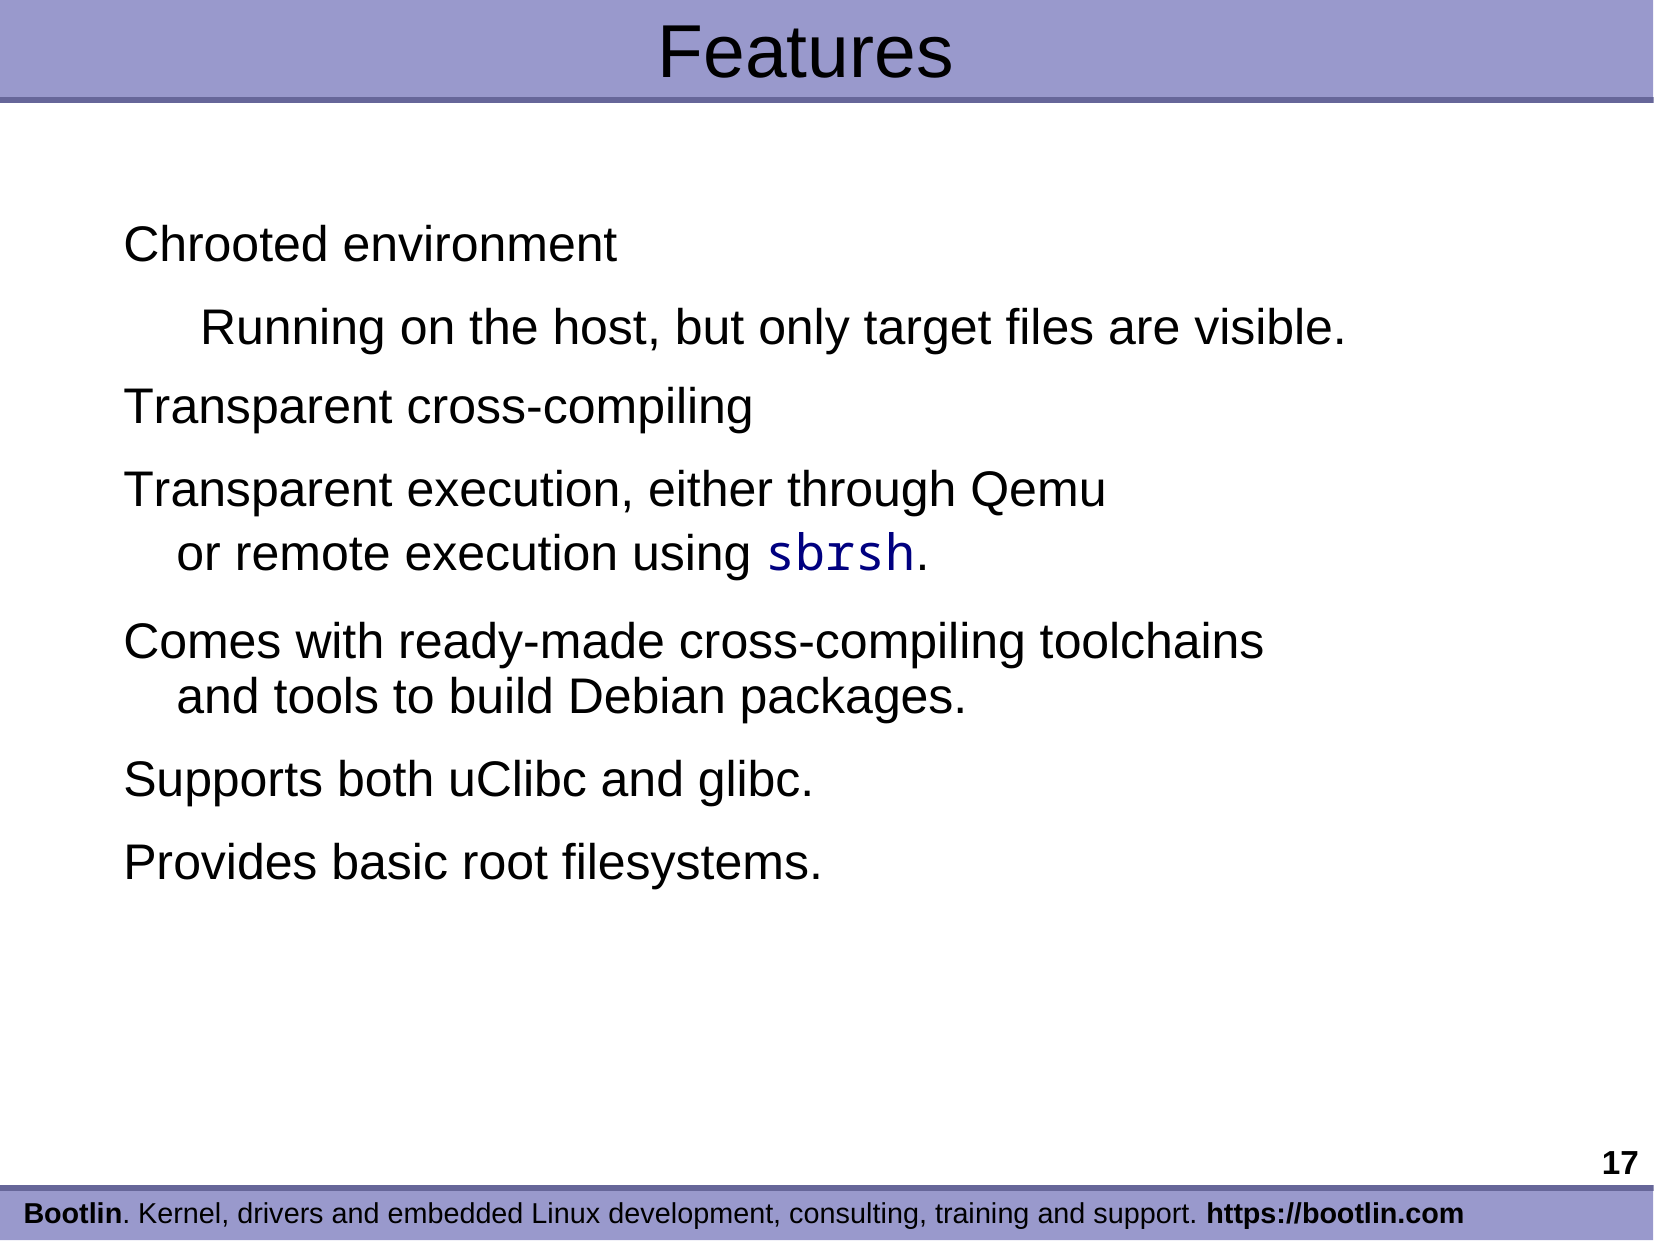

# Features
Chrooted environment
Running on the host, but only target files are visible.
Transparent cross-compiling
Transparent execution, either through Qemu
or remote execution using sbrsh.
Comes with ready-made cross-compiling toolchains
and tools to build Debian packages.
Supports both uClibc and glibc.
Provides basic root filesystems.